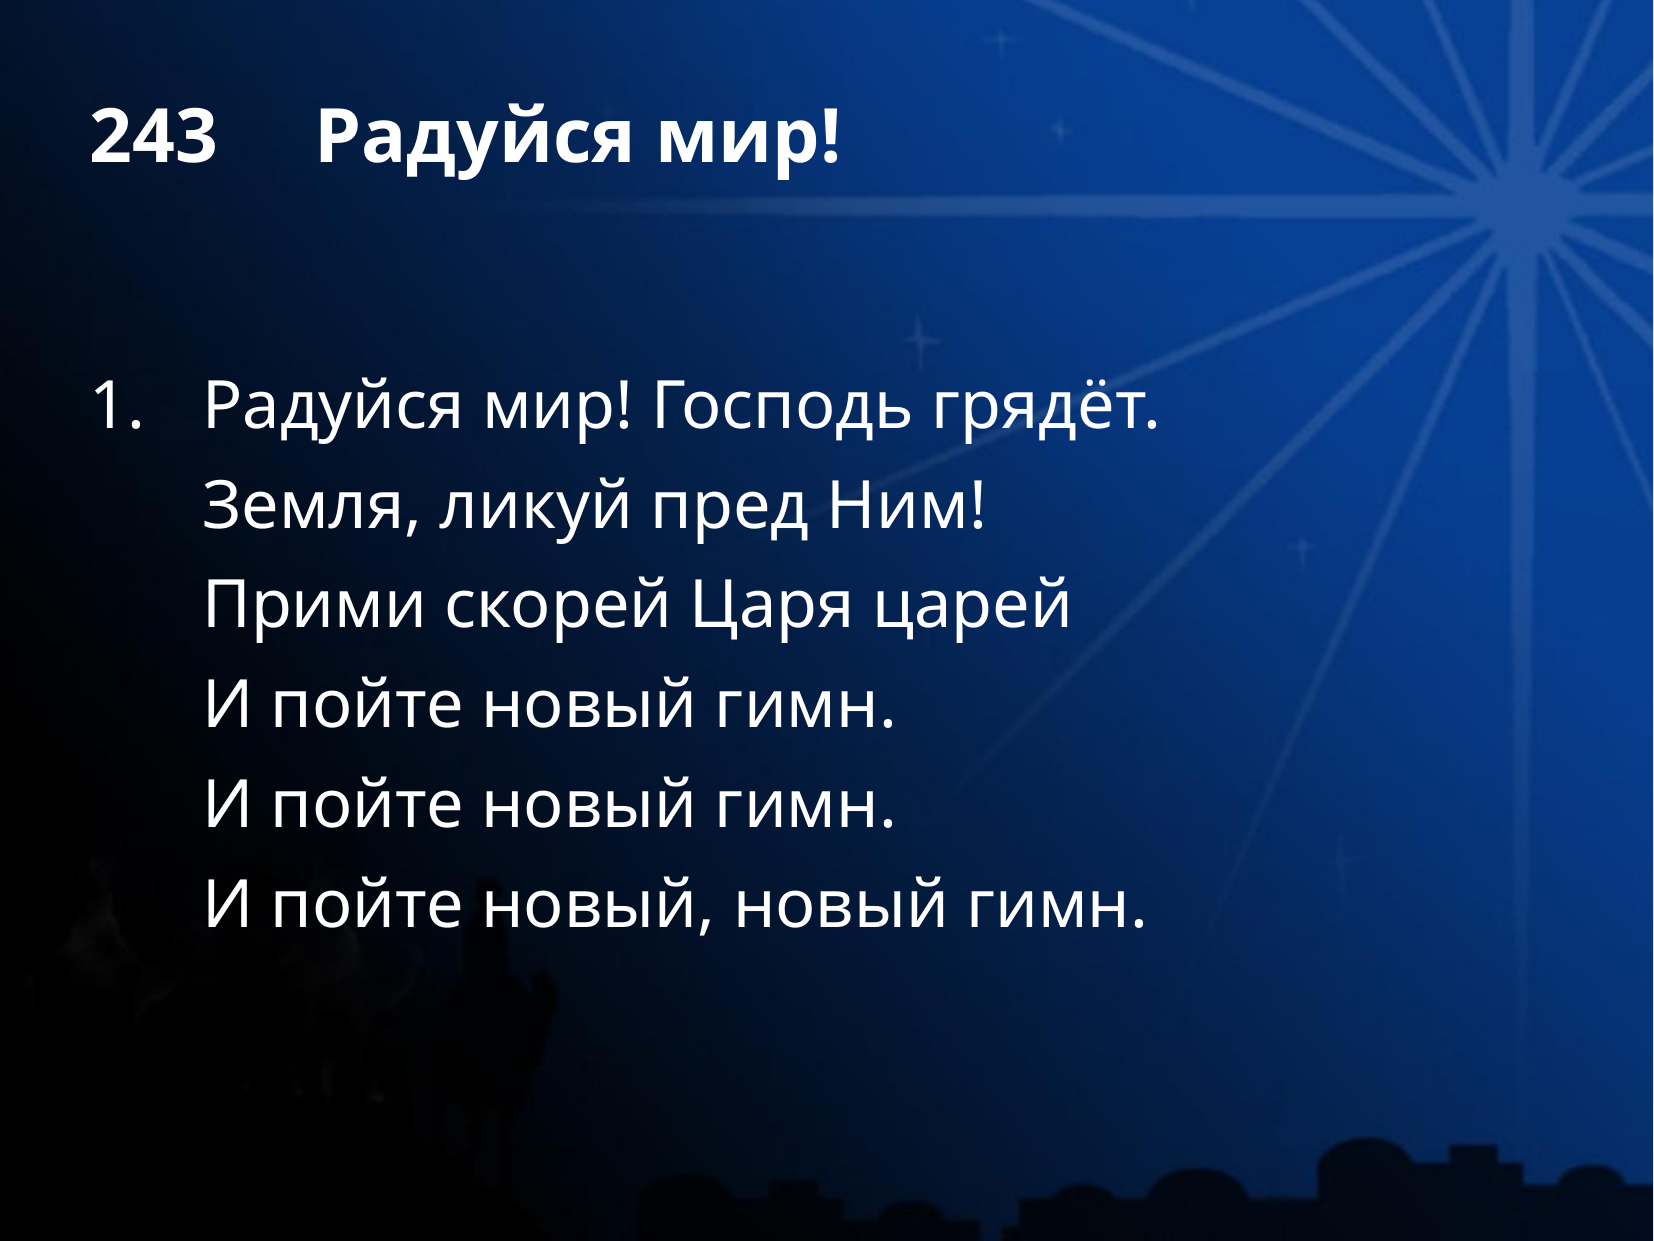

243	Радуйся мир!
1.	Радуйся мир! Господь грядёт.
	Земля, ликуй пред Ним!
	Прими скорей Царя царей
	И пойте новый гимн.
	И пойте новый гимн.
	И пойте новый, новый гимн.